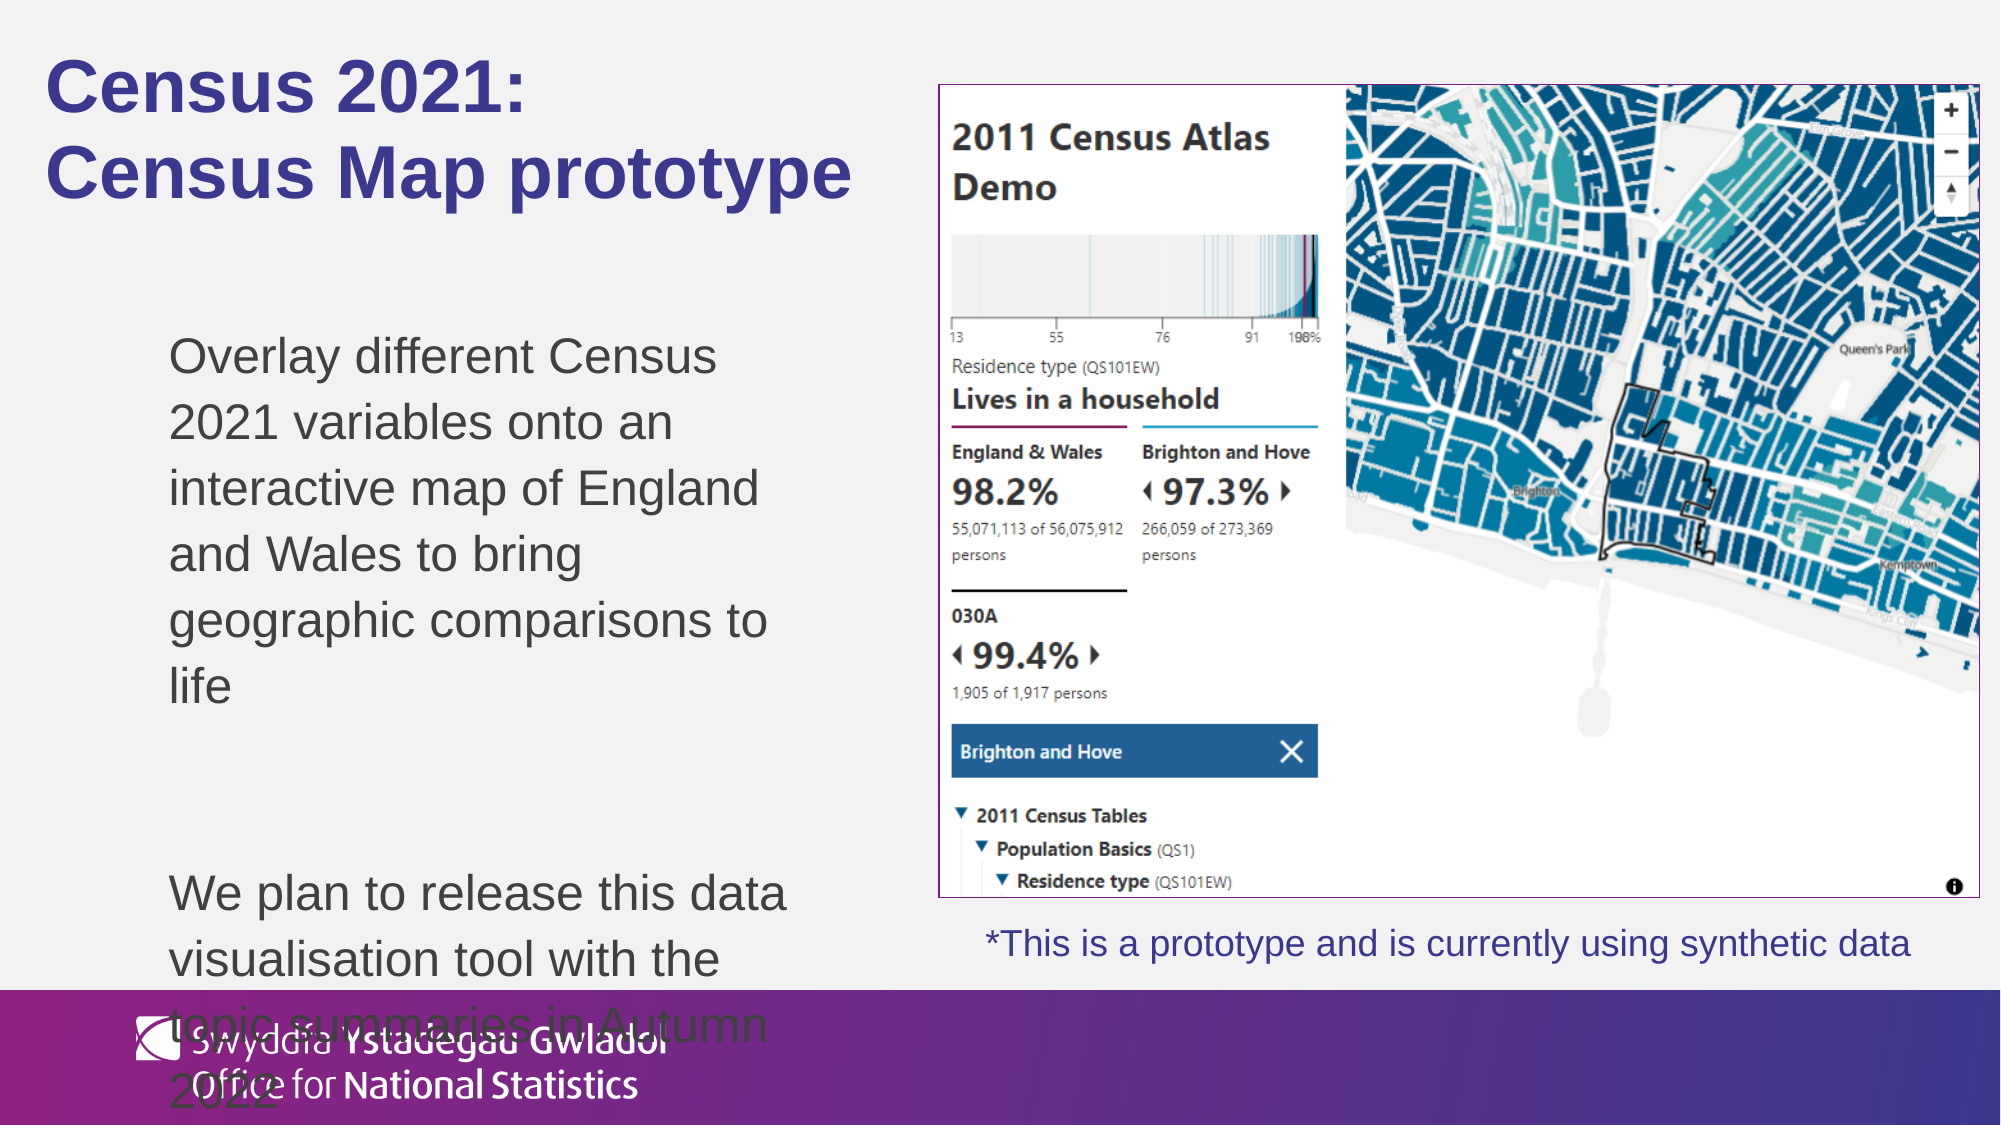

# Census 2021: Census Map prototype
Overlay different Census 2021 variables onto an interactive map of England and Wales to bring geographic comparisons to life
We plan to release this data visualisation tool with the topic summaries in Autumn 2022
*This is a prototype and is currently using synthetic data